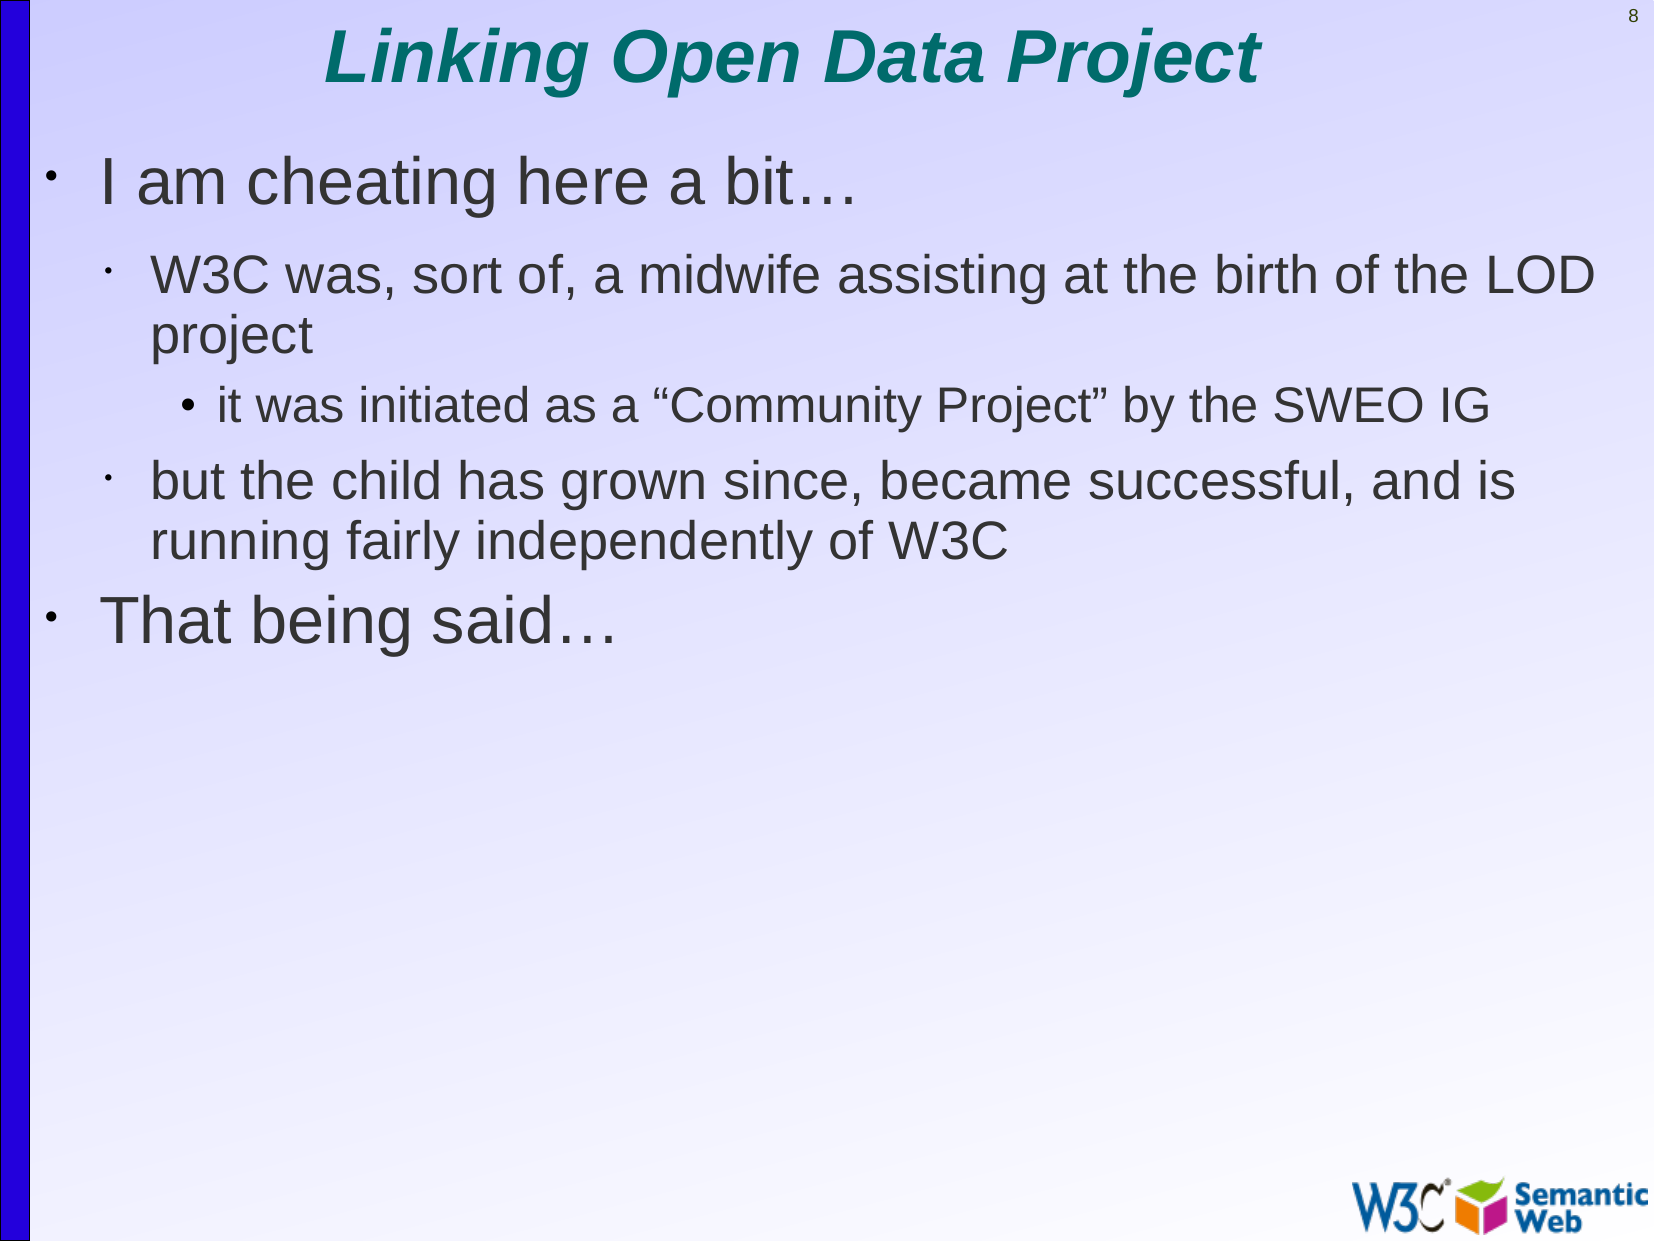

# Linking Open Data Project
I am cheating here a bit…
W3C was, sort of, a midwife assisting at the birth of the LOD project
it was initiated as a “Community Project” by the SWEO IG
but the child has grown since, became successful, and is running fairly independently of W3C
That being said…